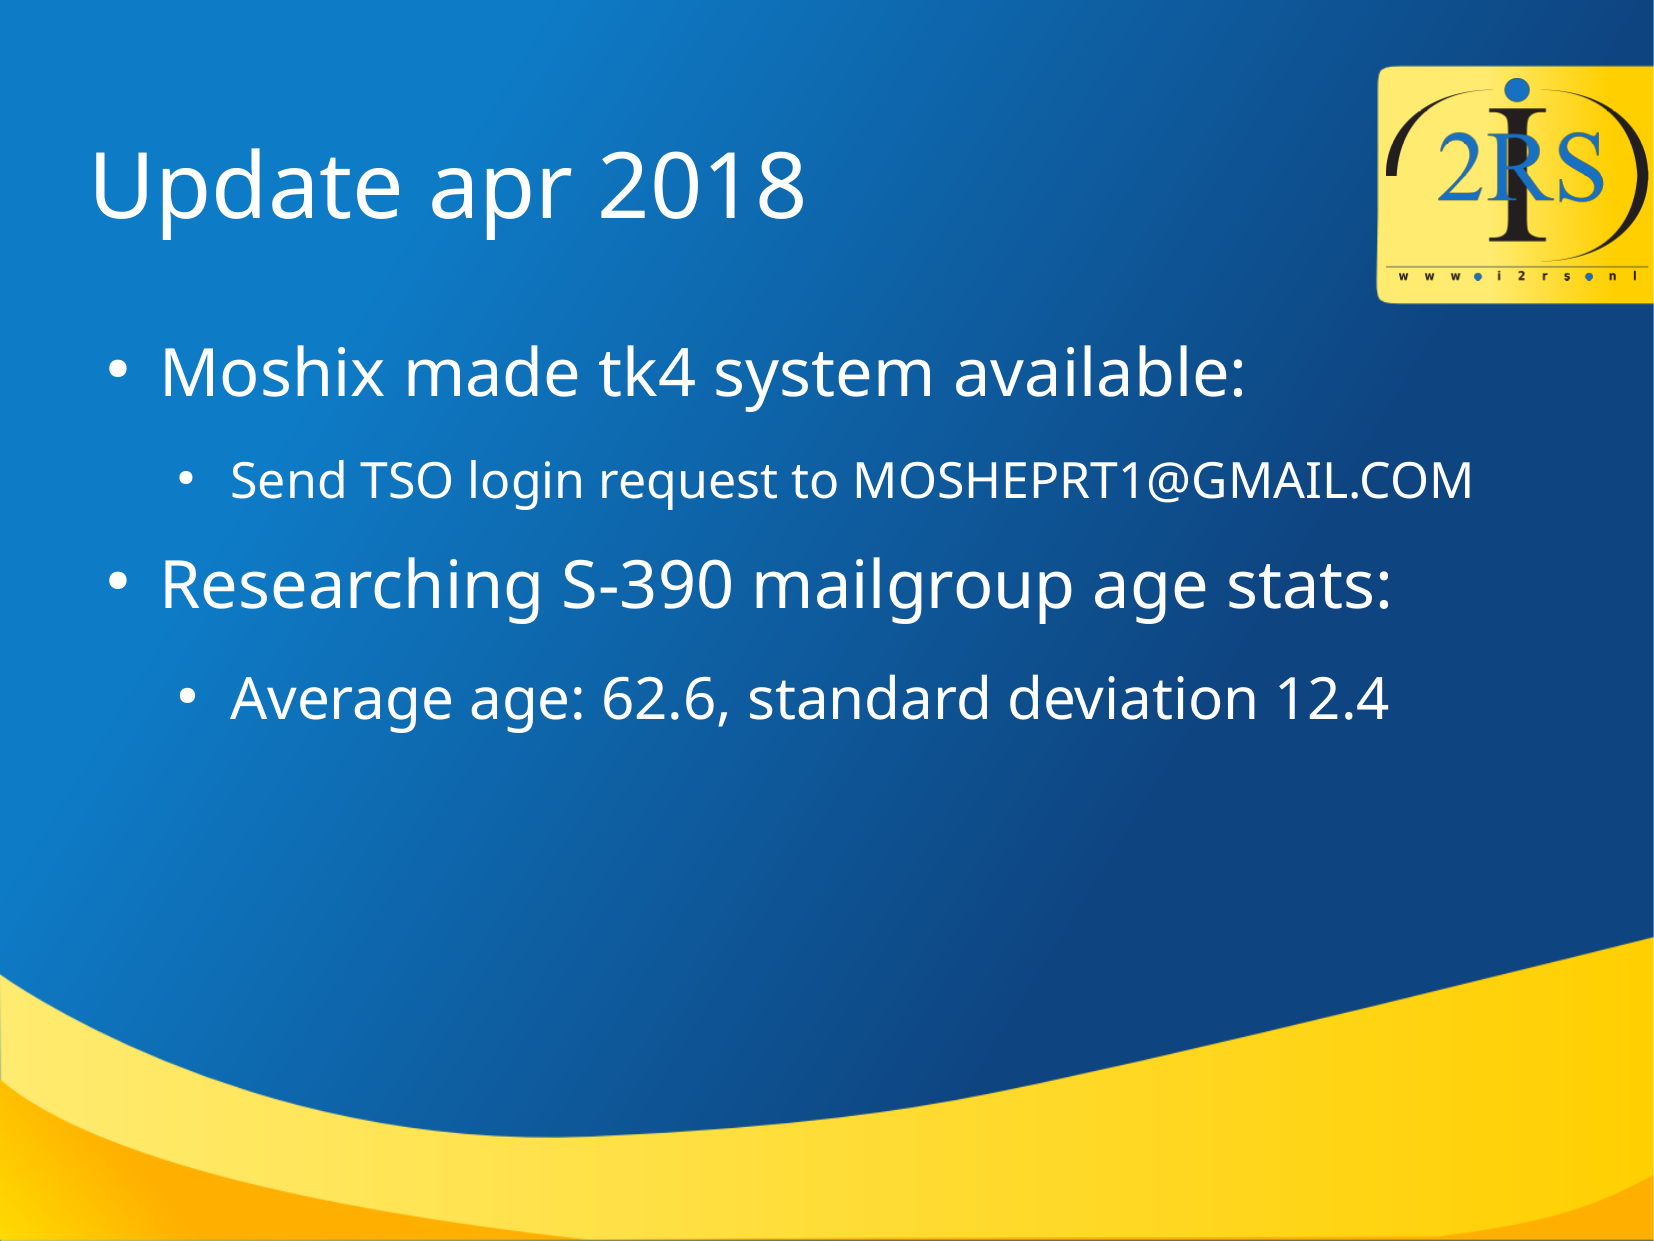

# Update apr 2018
Moshix made tk4 system available:
Send TSO login request to MOSHEPRT1@GMAIL.COM
Researching S-390 mailgroup age stats:
Average age: 62.6, standard deviation 12.4